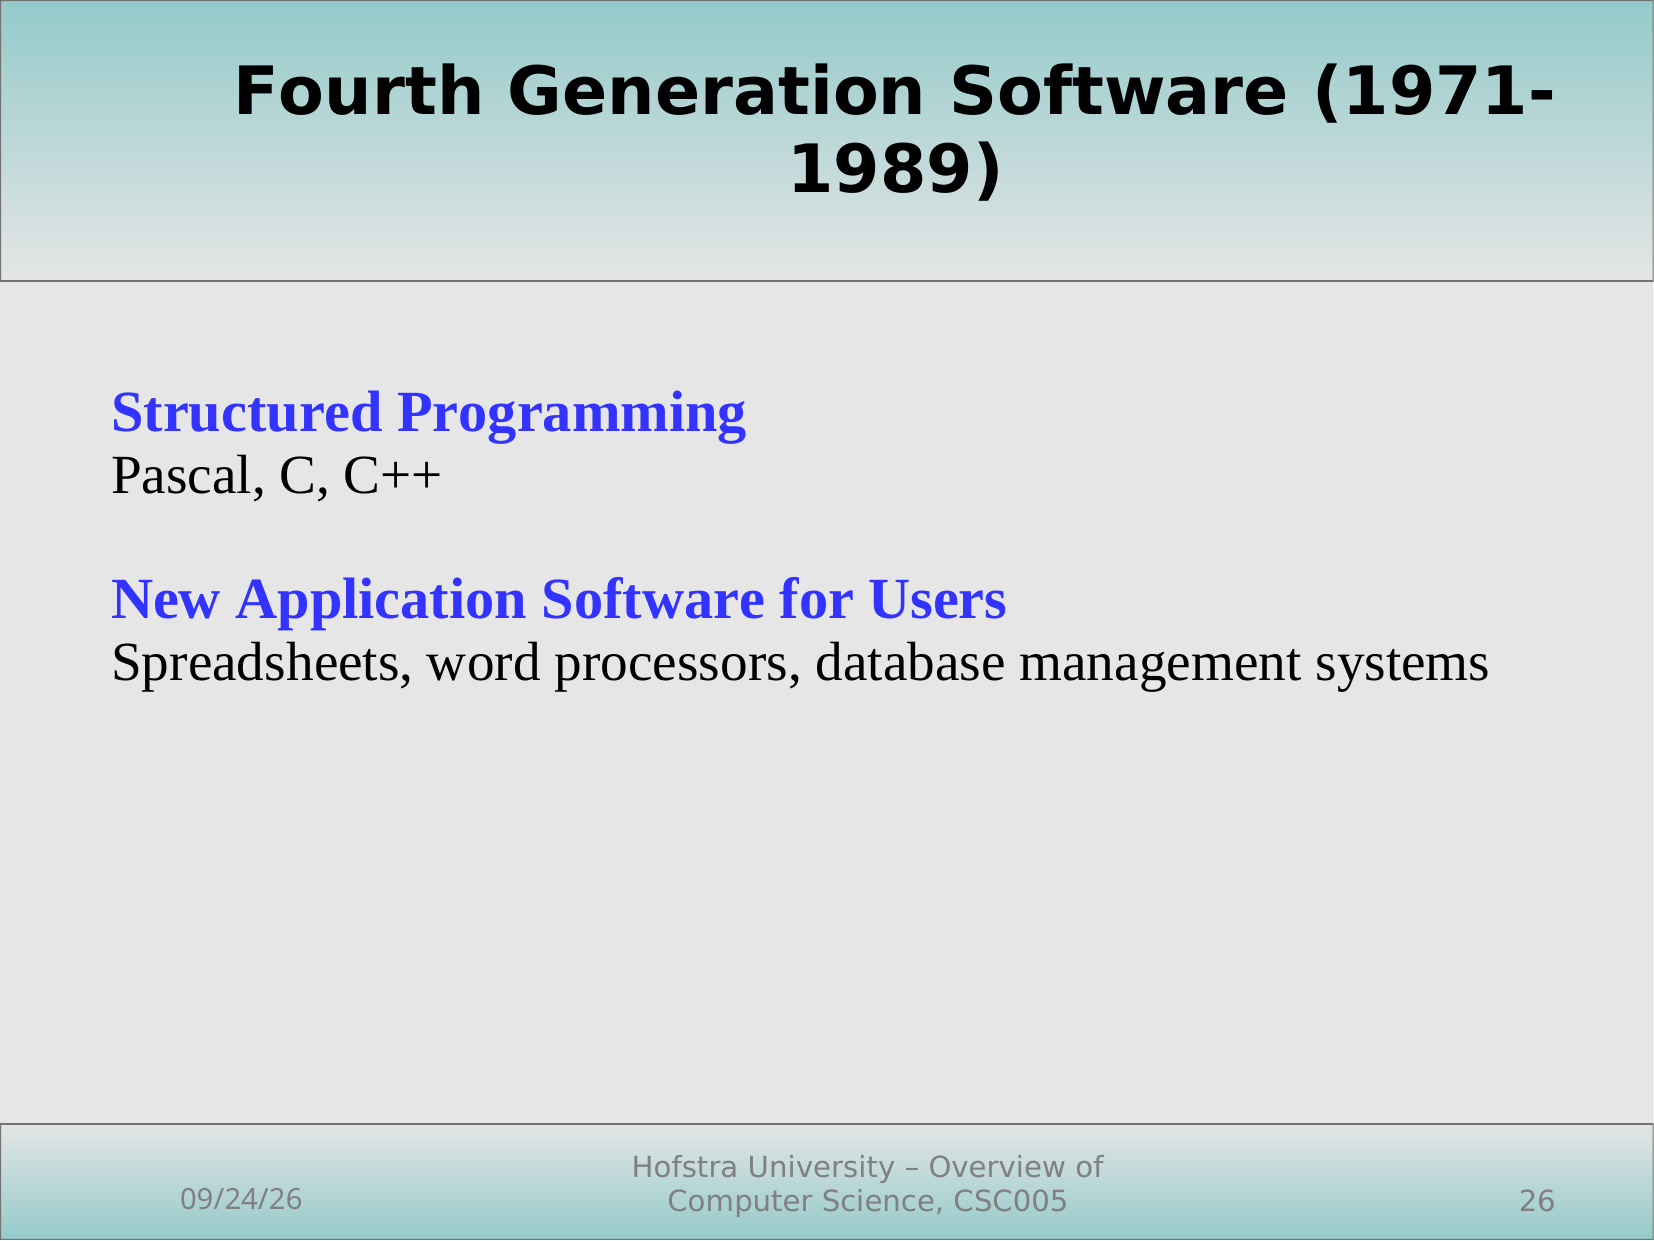

# Fourth Generation Software (1971-1989)
Structured Programming
Pascal, C, C++
New Application Software for Users
Spreadsheets, word processors, database management systems
26